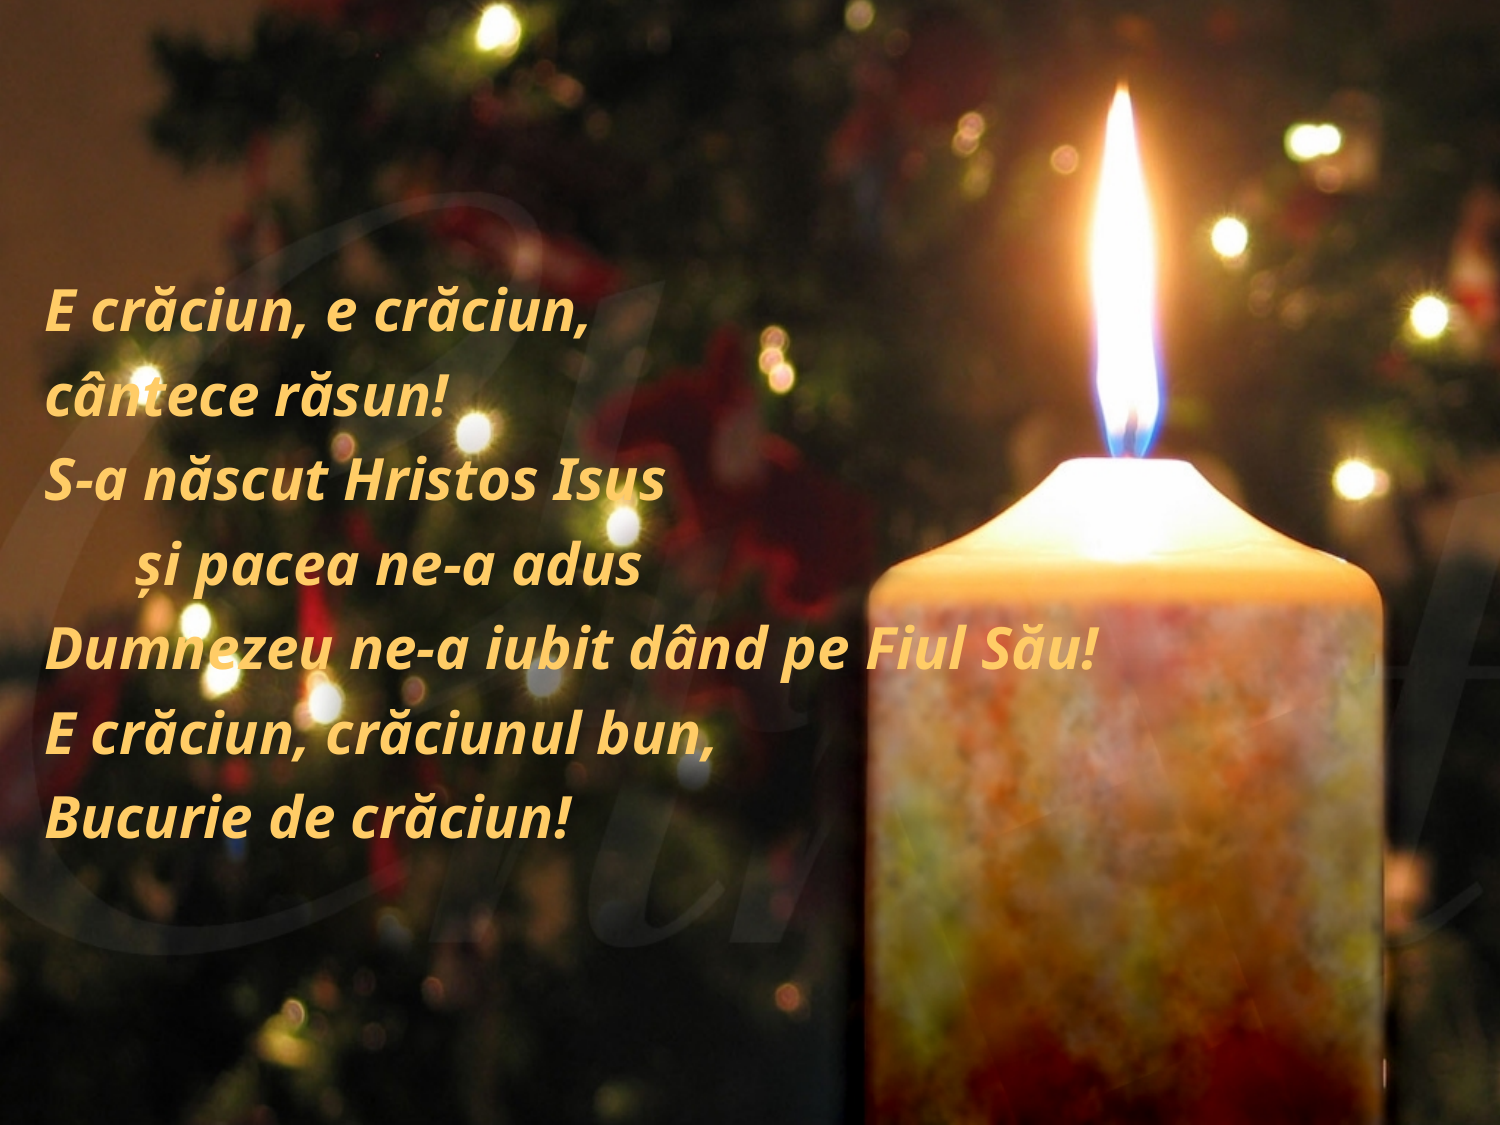

E crăciun, e crăciun,
cântece răsun!
S-a născut Hristos Isus
 şi pacea ne-a adus
Dumnezeu ne-a iubit dând pe Fiul Său!
E crăciun, crăciunul bun,
Bucurie de crăciun!